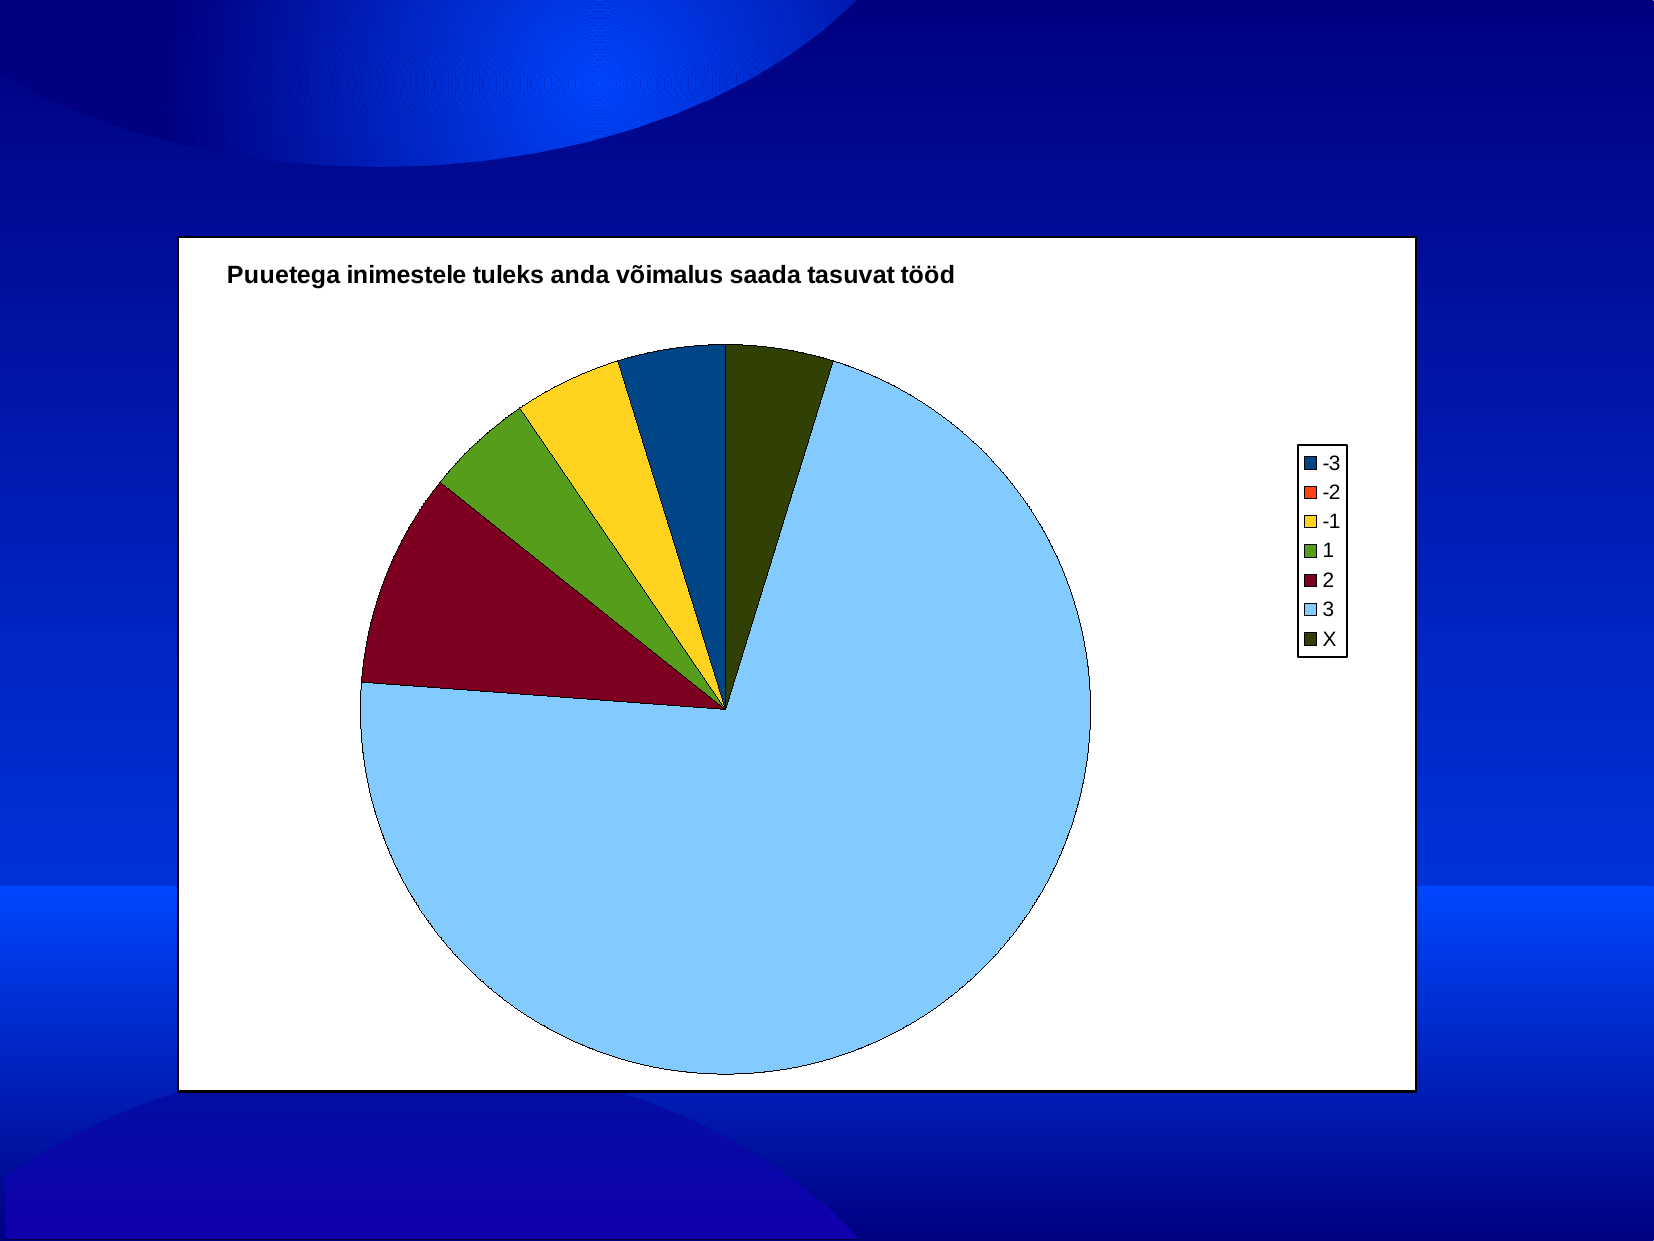

### Chart: Puuetega inimestele tuleks anda võimalus saada tasuvat tööd
| Category | Rida 55 |
|---|---|
| -3 | 1.0 |
| -2 | None |
| -1 | 1.0 |
| 1 | 1.0 |
| 2 | 2.0 |
| 3 | 15.0 |
| X | 1.0 |